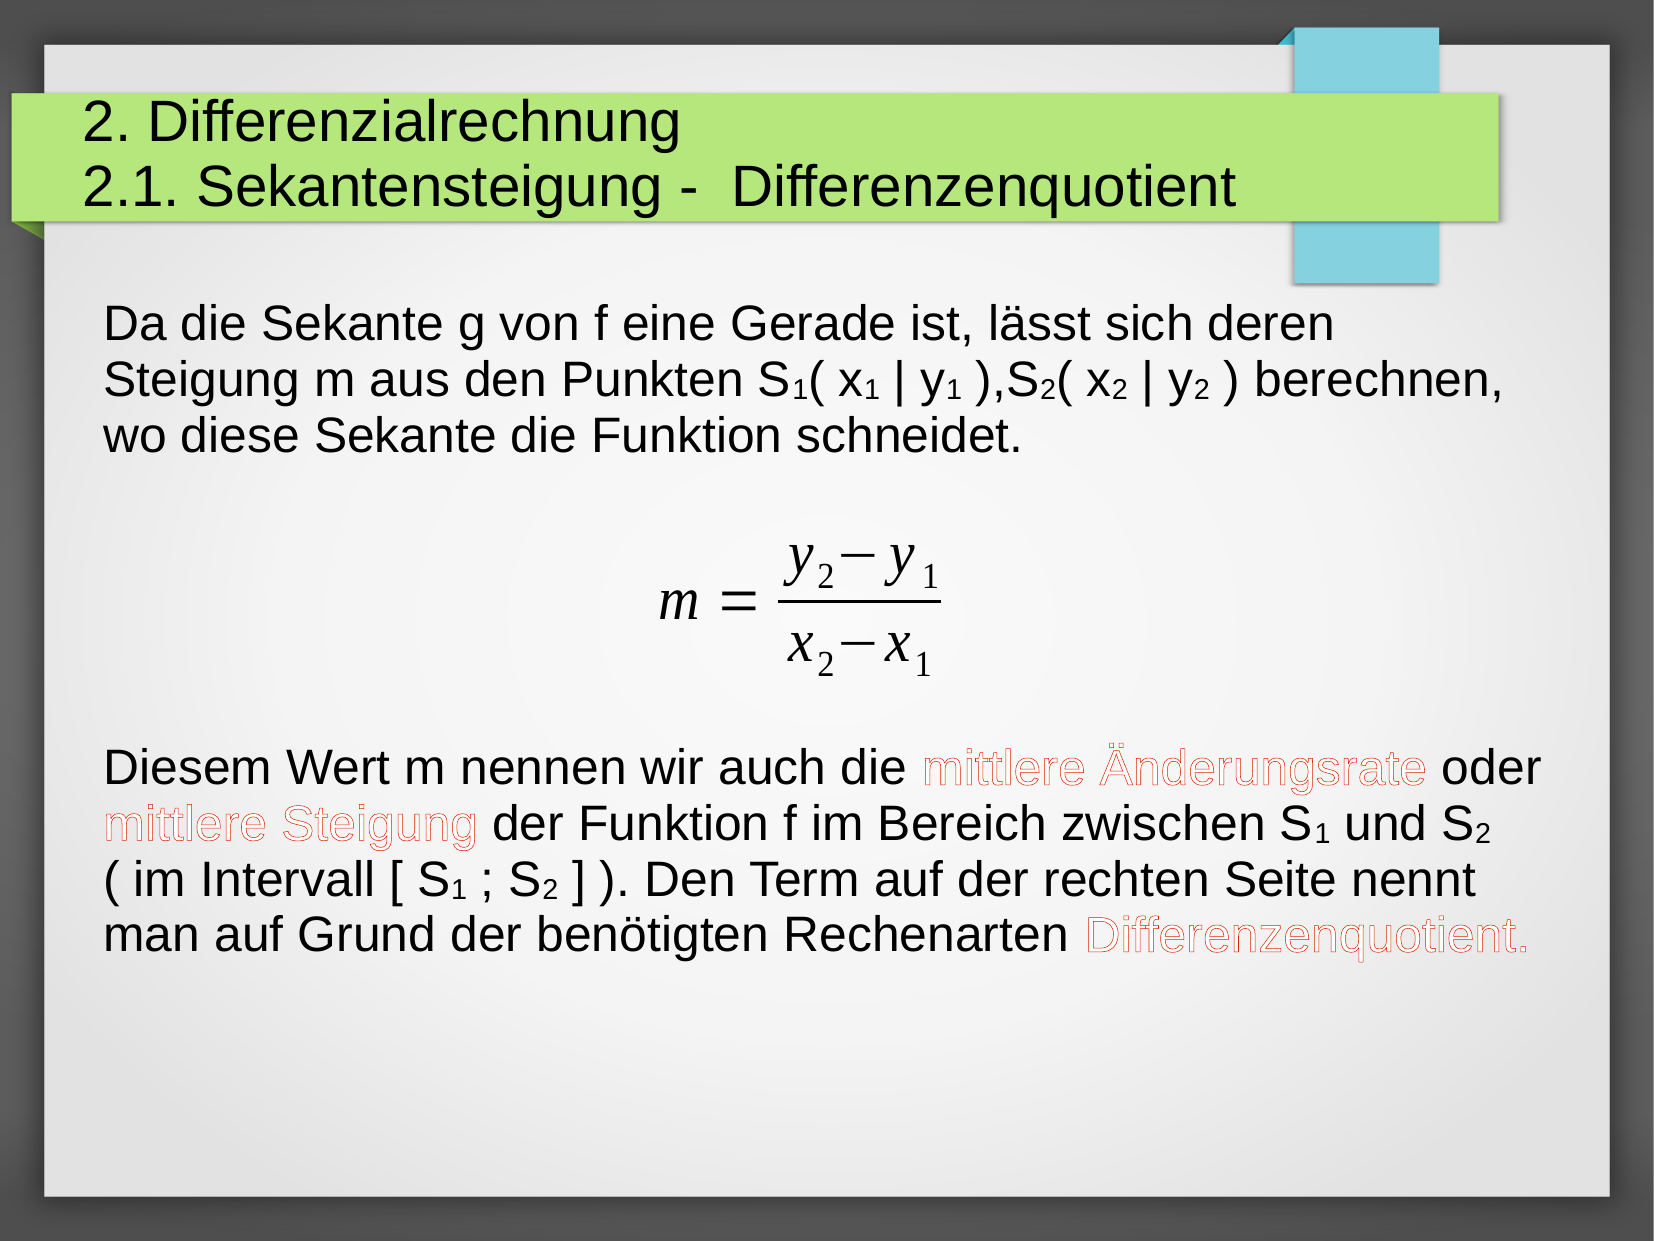

# 2. Differenzialrechnung 2.1. Sekantensteigung - Differenzenquotient
Da die Sekante g von f eine Gerade ist, lässt sich deren Steigung m aus den Punkten S1( x1 | y1 ),S2( x2 | y2 ) berechnen, wo diese Sekante die Funktion schneidet.
Diesem Wert m nennen wir auch die mittlere Änderungsrate oder mittlere Steigung der Funktion f im Bereich zwischen S1 und S2 ( im Intervall [ S1 ; S2 ] ). Den Term auf der rechten Seite nennt man auf Grund der benötigten Rechenarten Differenzenquotient.